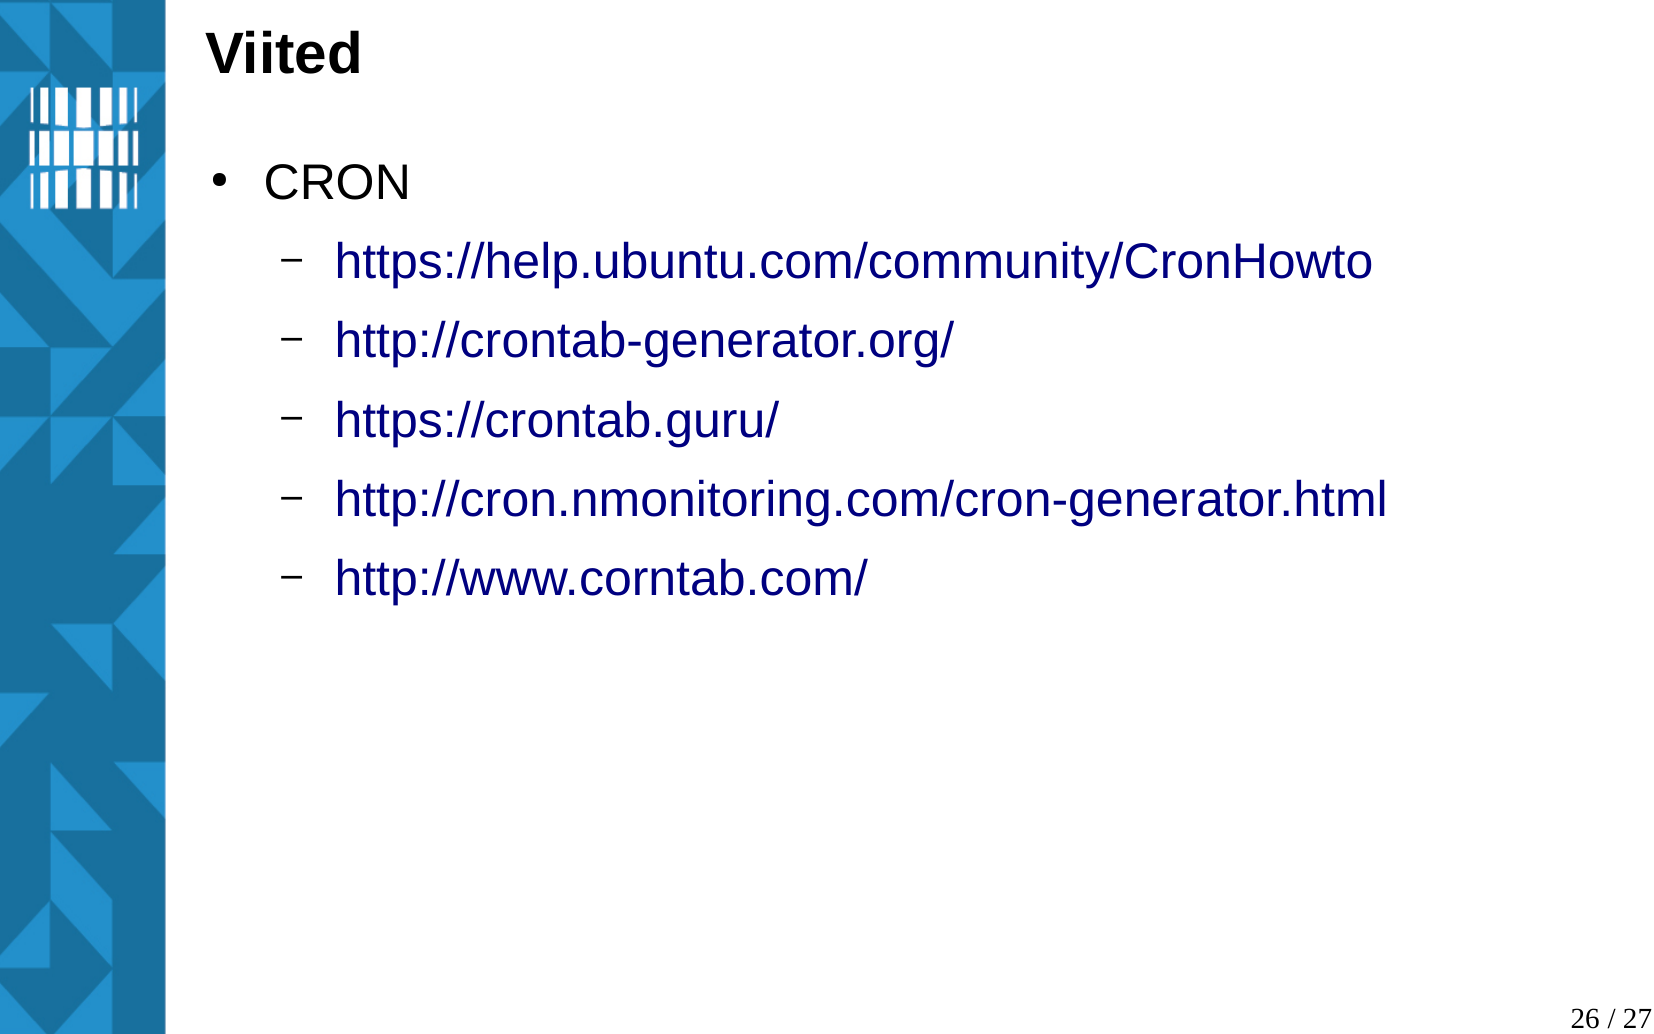

# Viited
CRON
https://help.ubuntu.com/community/CronHowto
http://crontab-generator.org/
https://crontab.guru/
http://cron.nmonitoring.com/cron-generator.html
http://www.corntab.com/